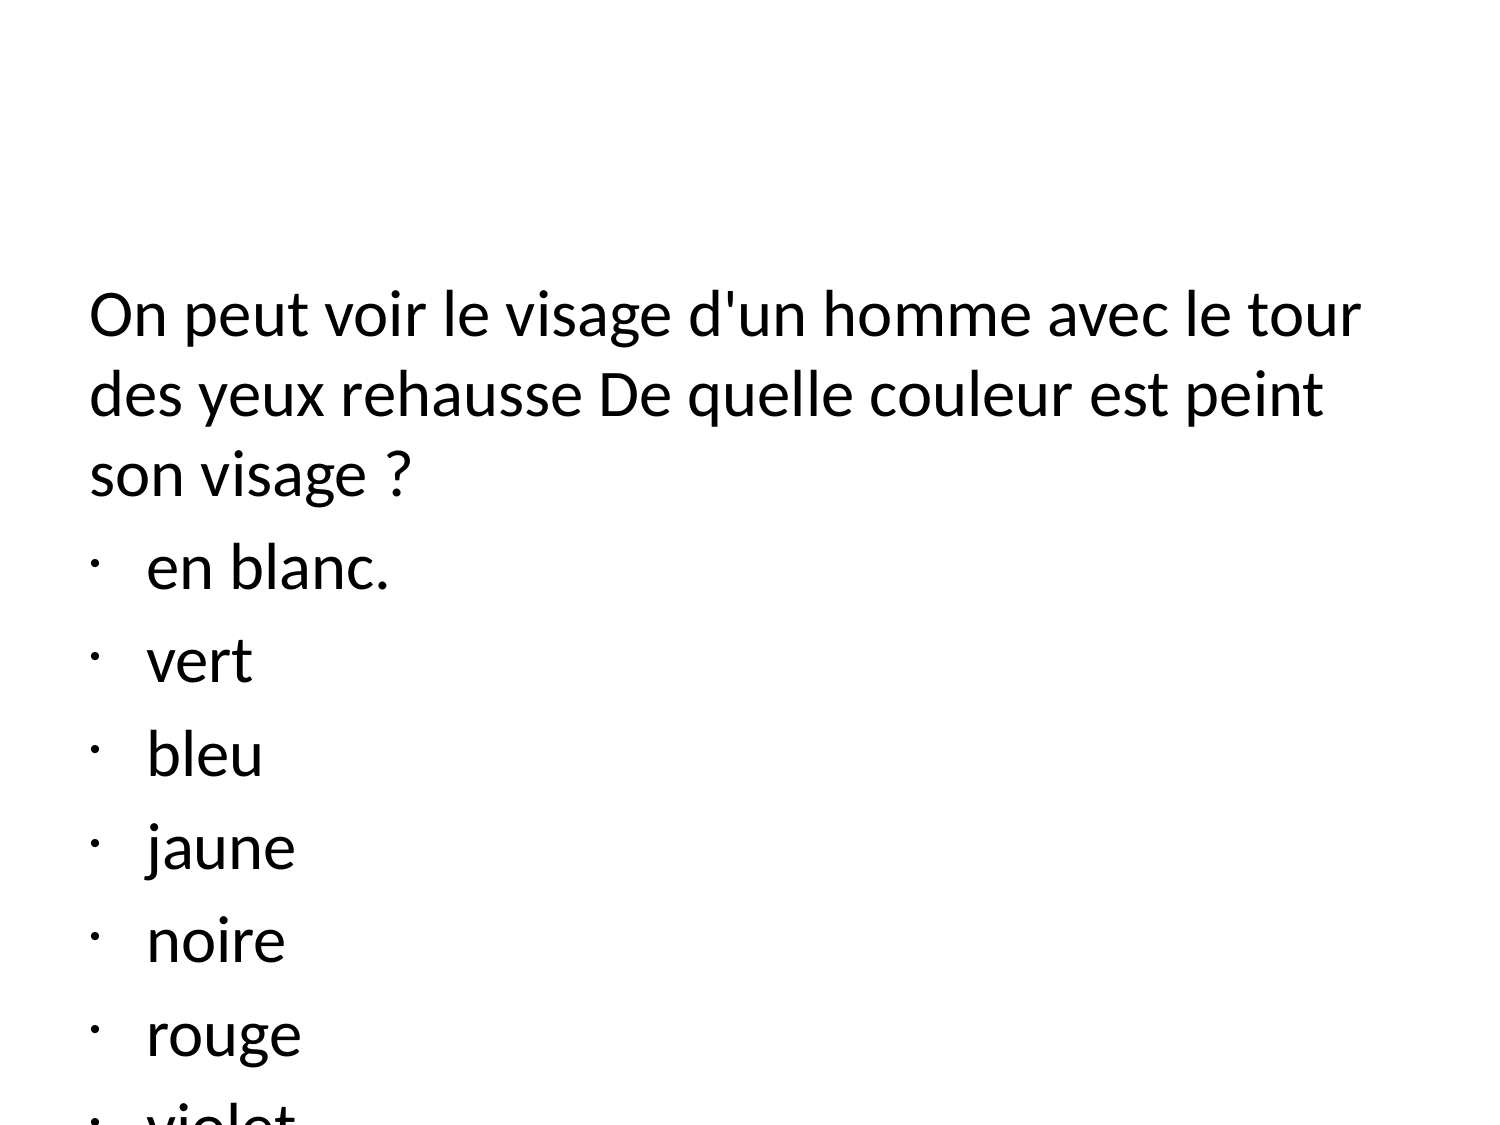

#
On peut voir le visage d'un homme avec le tour des yeux rehausse De quelle couleur est peint son visage ?
en blanc.
vert
bleu
jaune
noire
rouge
violet